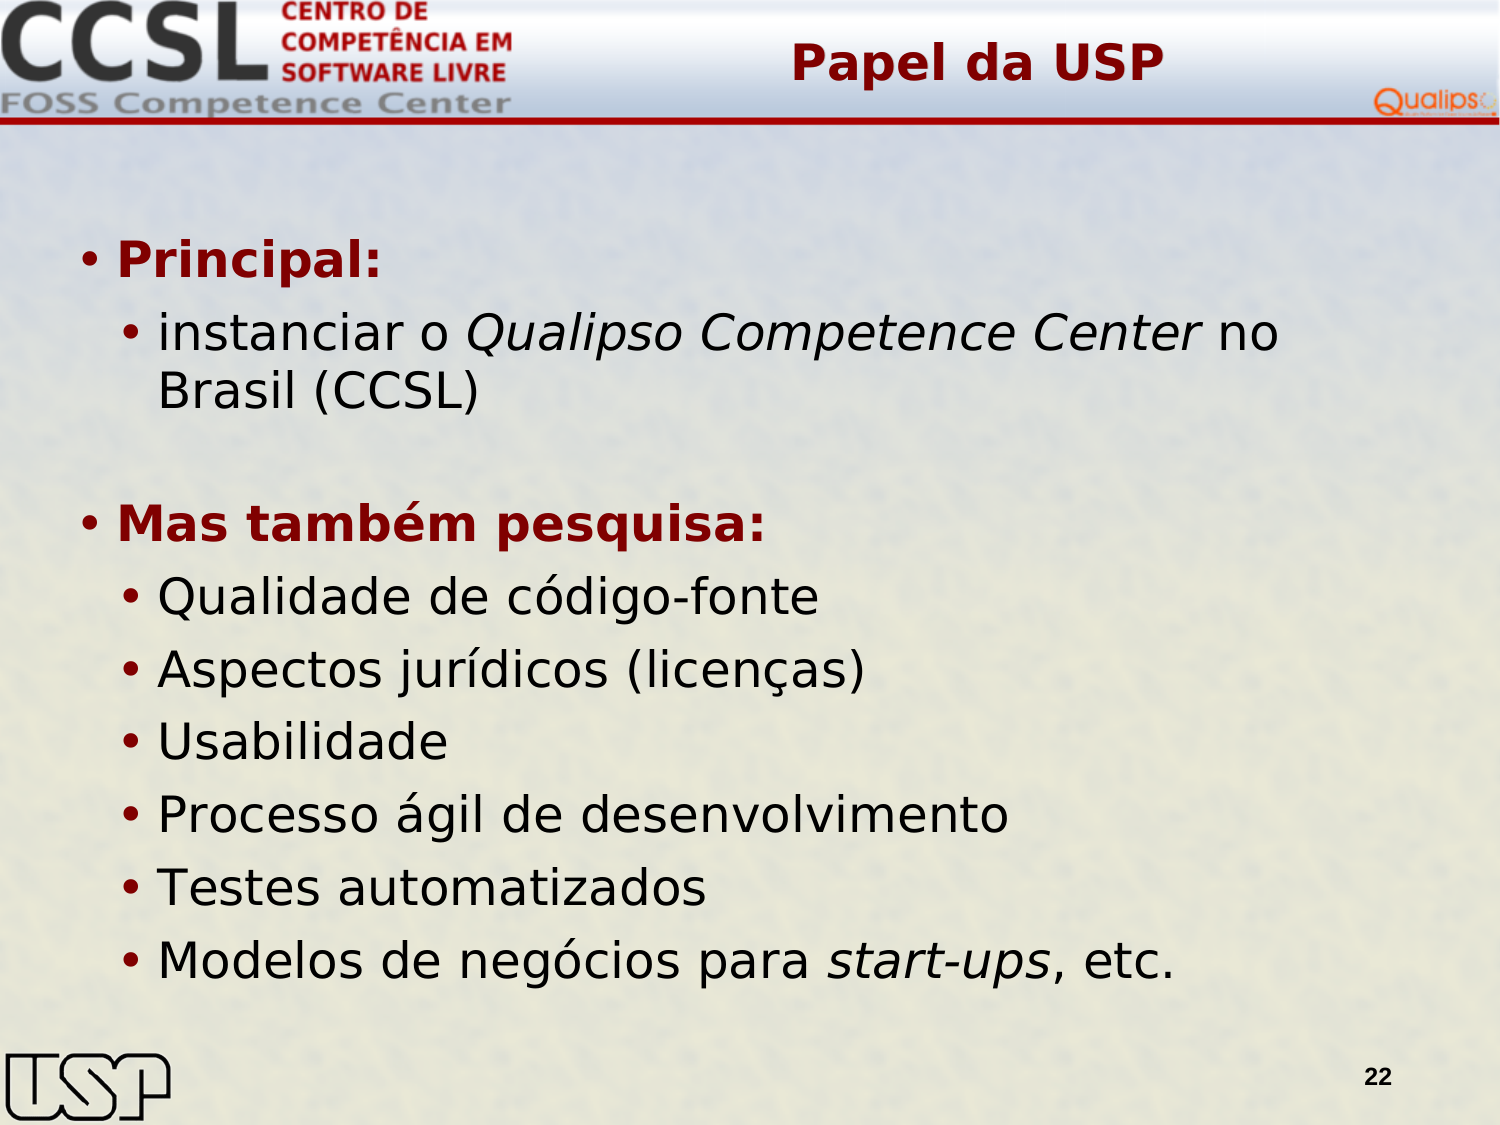

# Papel da USP
Principal:
instanciar o Qualipso Competence Center no Brasil (CCSL)
Mas também pesquisa:
Qualidade de código-fonte
Aspectos jurídicos (licenças)
Usabilidade
Processo ágil de desenvolvimento
Testes automatizados
Modelos de negócios para start-ups, etc.